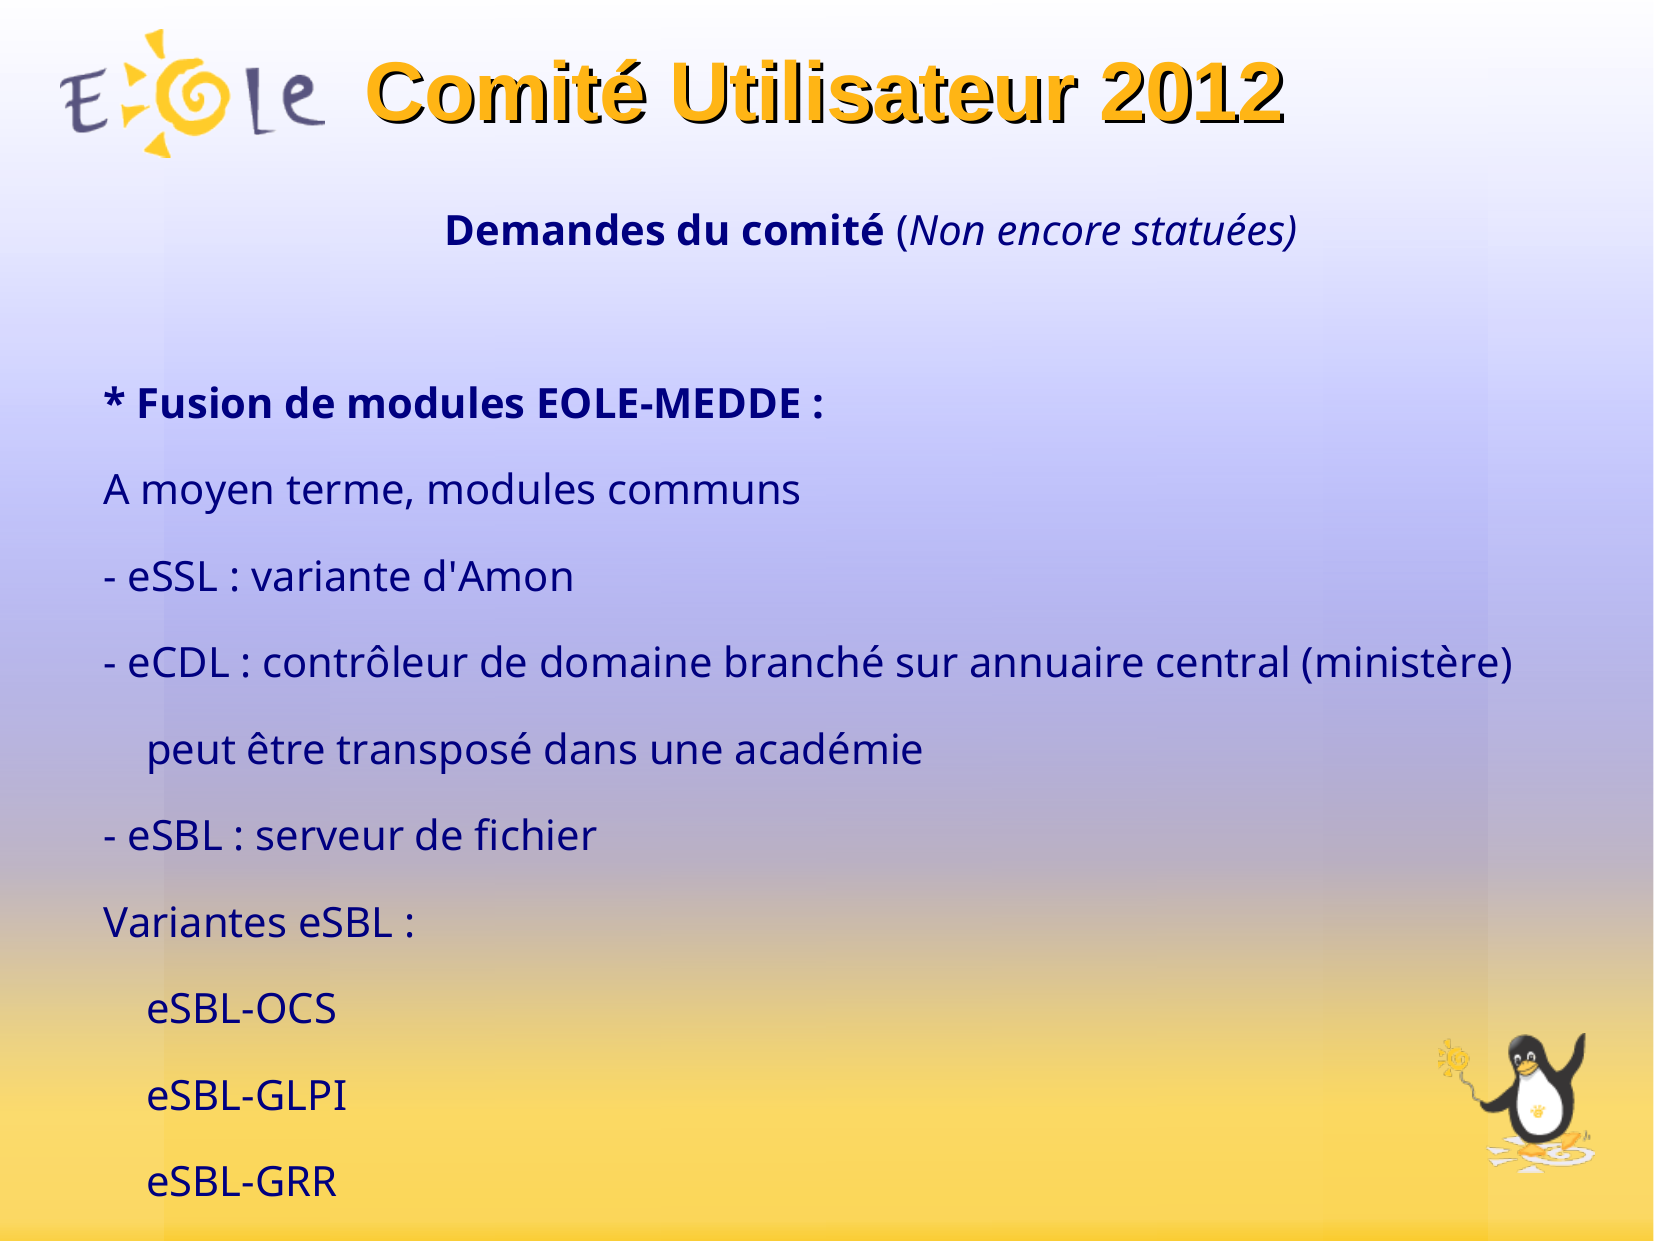

# Comité Utilisateur 2012
Demandes du comité (Non encore statuées)
* Fusion de modules EOLE-MEDDE :
A moyen terme, modules communs
- eSSL : variante d'Amon
- eCDL : contrôleur de domaine branché sur annuaire central (ministère)
 peut être transposé dans une académie
- eSBL : serveur de fichier
Variantes eSBL :
 eSBL-OCS
 eSBL-GLPI
 eSBL-GRR
- Supervision avec Nagios/Centreon packagé sur EOLE